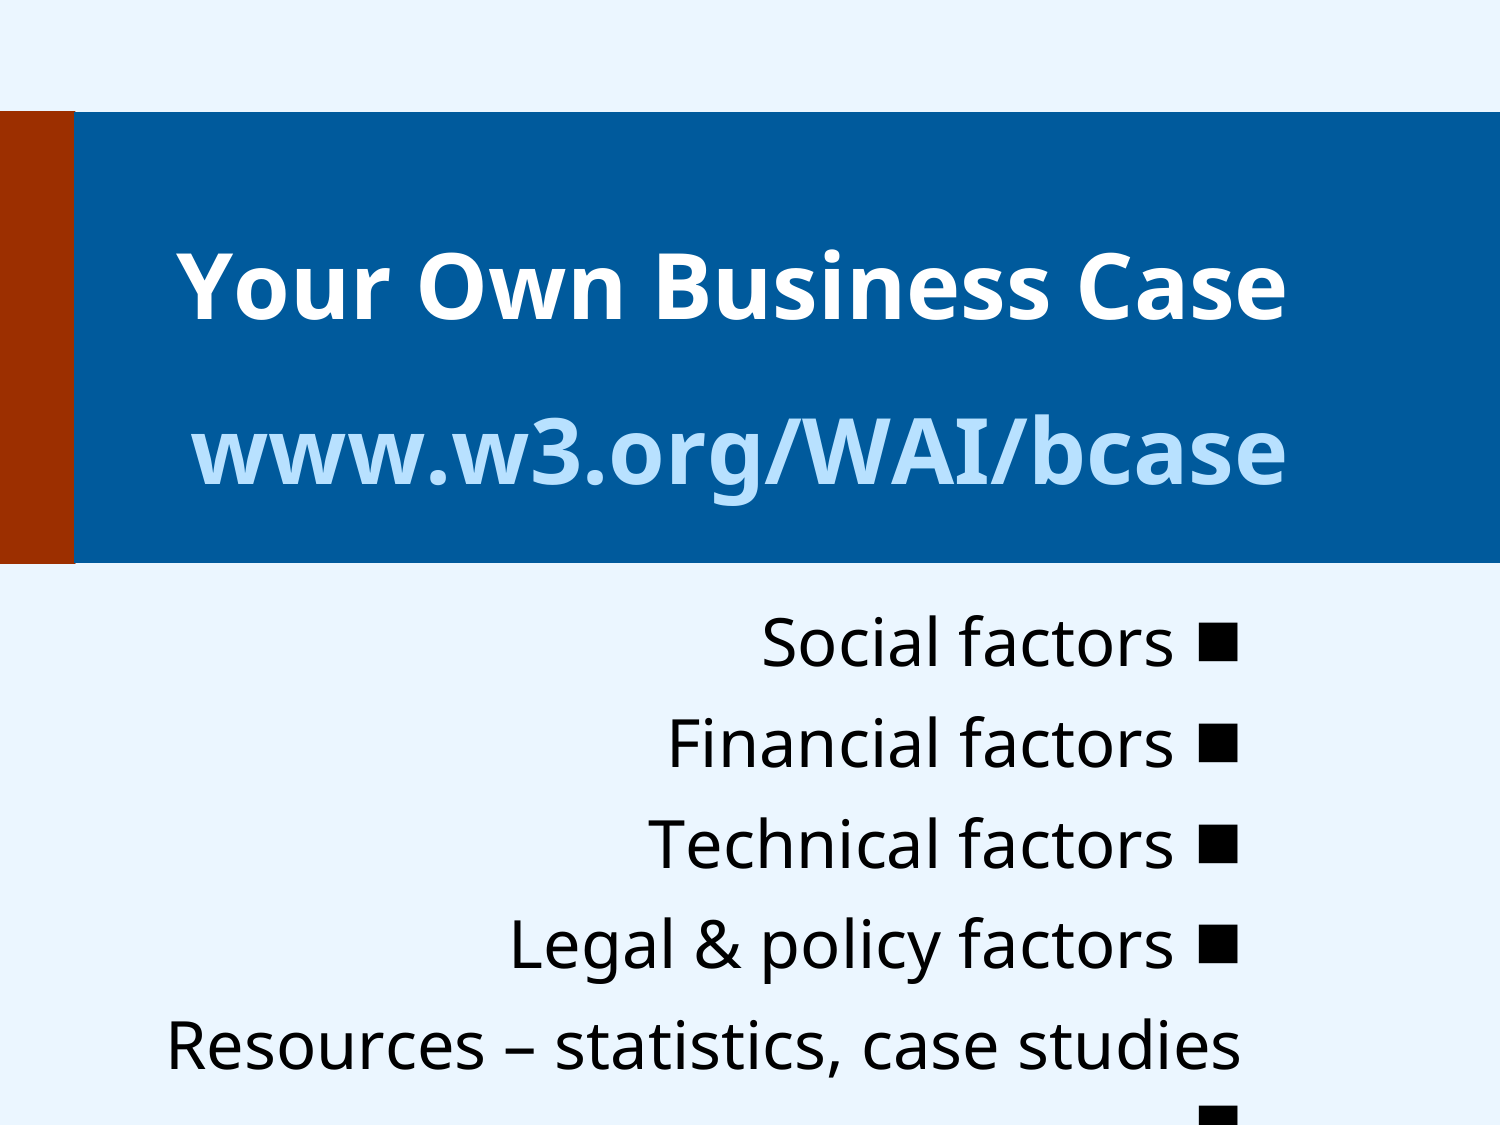

Your Own Business Case
	www.w3.org/WAI/bcase
# Social factors 
Financial factors 
Technical factors 
Legal & policy factors 
Resources – statistics, case studies 